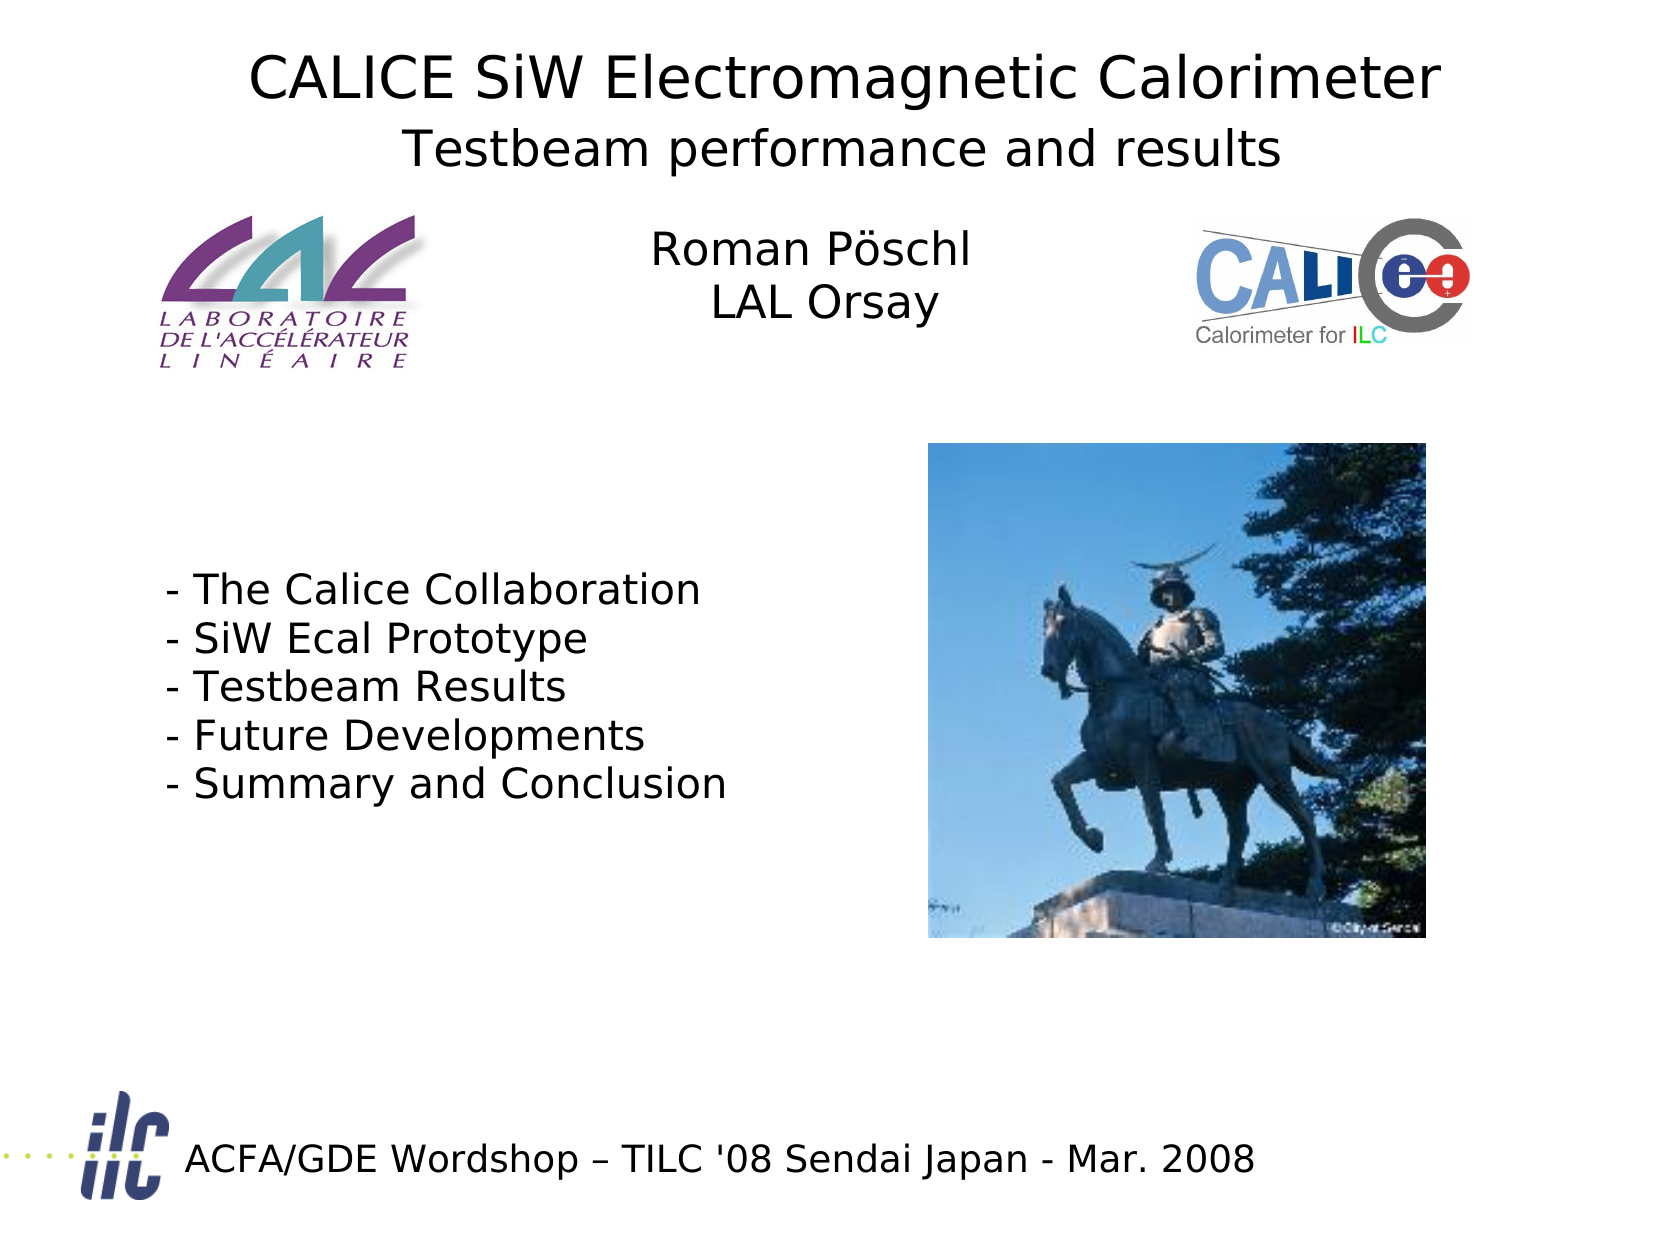

CALICE SiW Electromagnetic Calorimeter
 Testbeam performance and results
 Roman Pöschl
 LAL Orsay
- The Calice Collaboration
- SiW Ecal Prototype
- Testbeam Results
- Future Developments
- Summary and Conclusion
 ACFA/GDE Wordshop – TILC '08 Sendai Japan - Mar. 2008